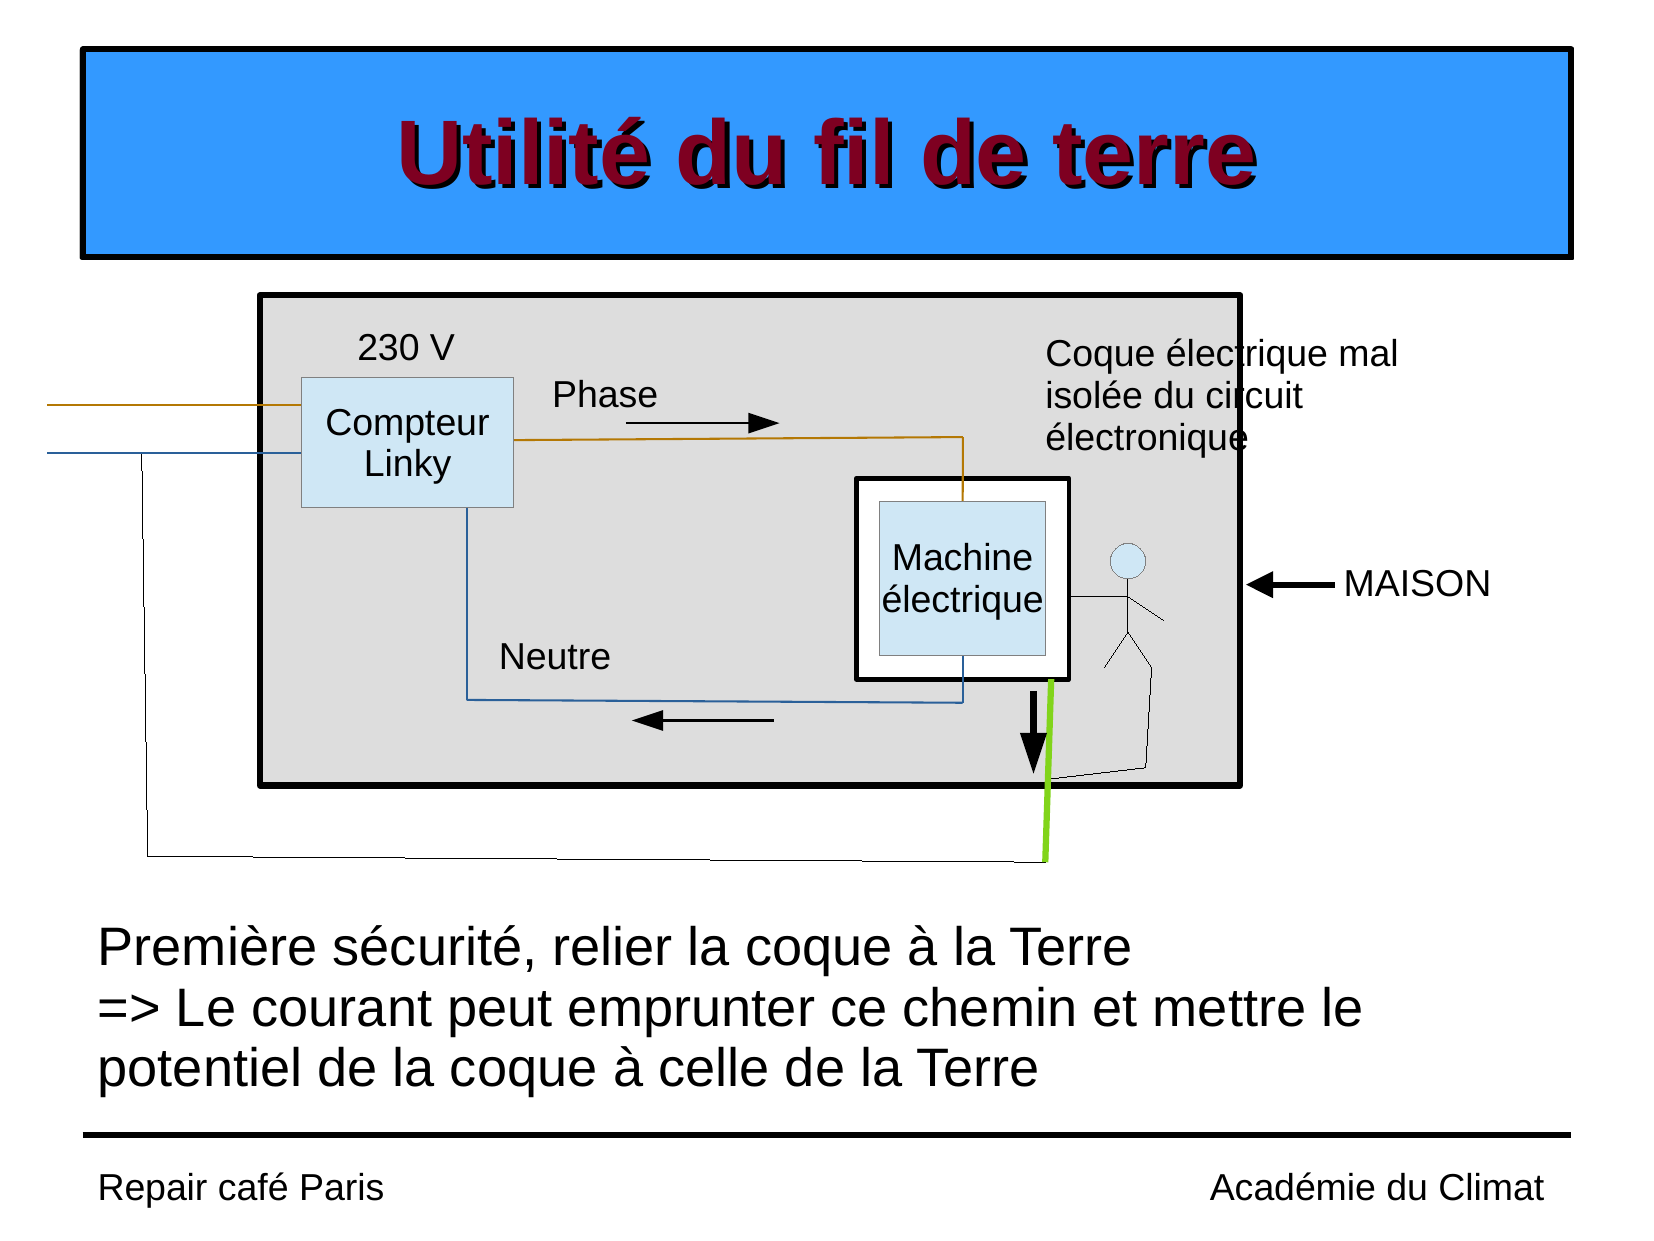

# Utilité du fil de terre
230 V
Coque électrique mal isolée du circuit électronique
Phase
Compteur
Linky
Machine
électrique
MAISON
Neutre
Première sécurité, relier la coque à la Terre
=> Le courant peut emprunter ce chemin et mettre le potentiel de la coque à celle de la Terre
Repair café Paris	Académie du Climat